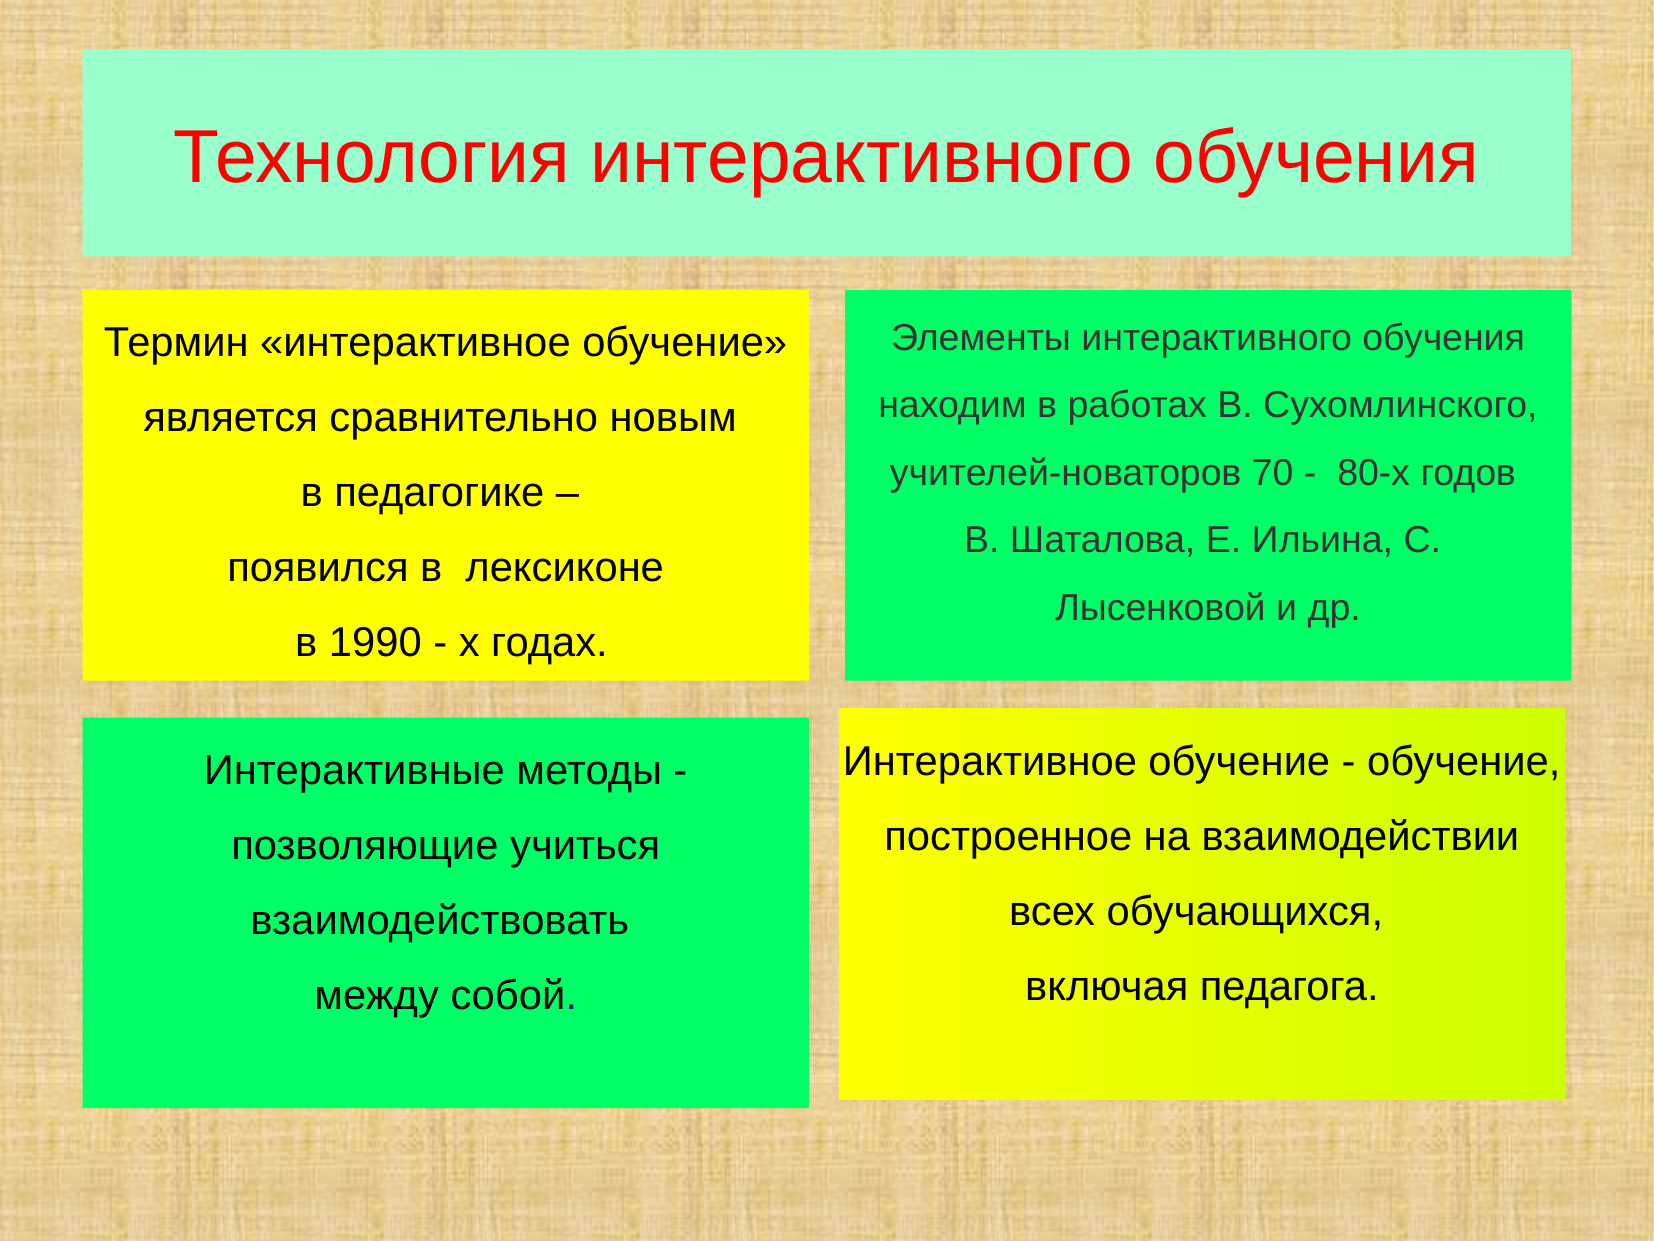

# Технология интерактивного обучения
Термин «интерактивное обучение» является сравнительно новым
в педагогике –
появился в лексиконе
 в 1990 - х годах.
Элементы интерактивного обучения находим в работах В. Сухомлинского, учителей-новаторов 70 - 80-х годов
В. Шаталова, Е. Ильина, С.
Лысенковой и др.
Интерактивное обучение - обучение, построенное на взаимодействии всех обучающихся,
включая педагога.
Интерактивные методы - позволяющие учиться взаимодействовать
между собой.